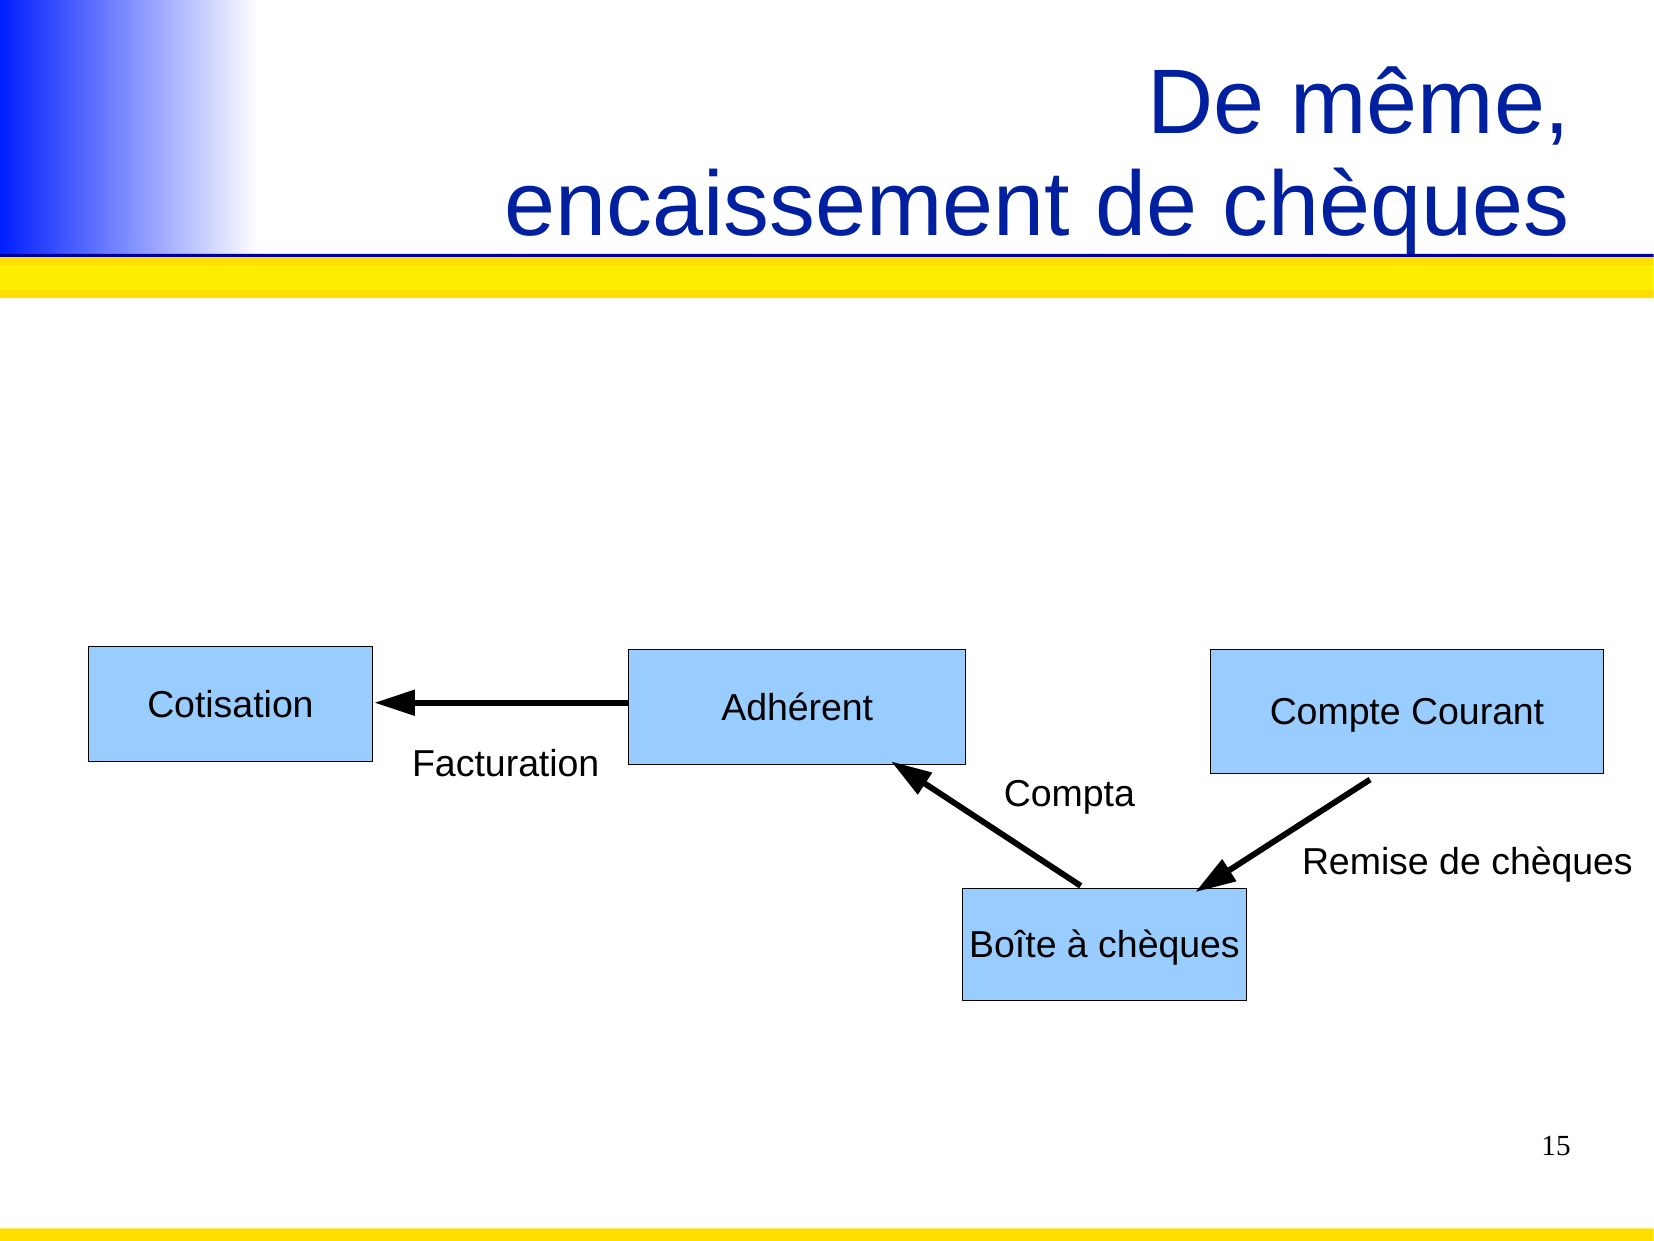

# De même, encaissement de chèques
Cotisation
Adhérent
Compte Courant
Facturation
Compta
Remise de chèques
Boîte à chèques
15